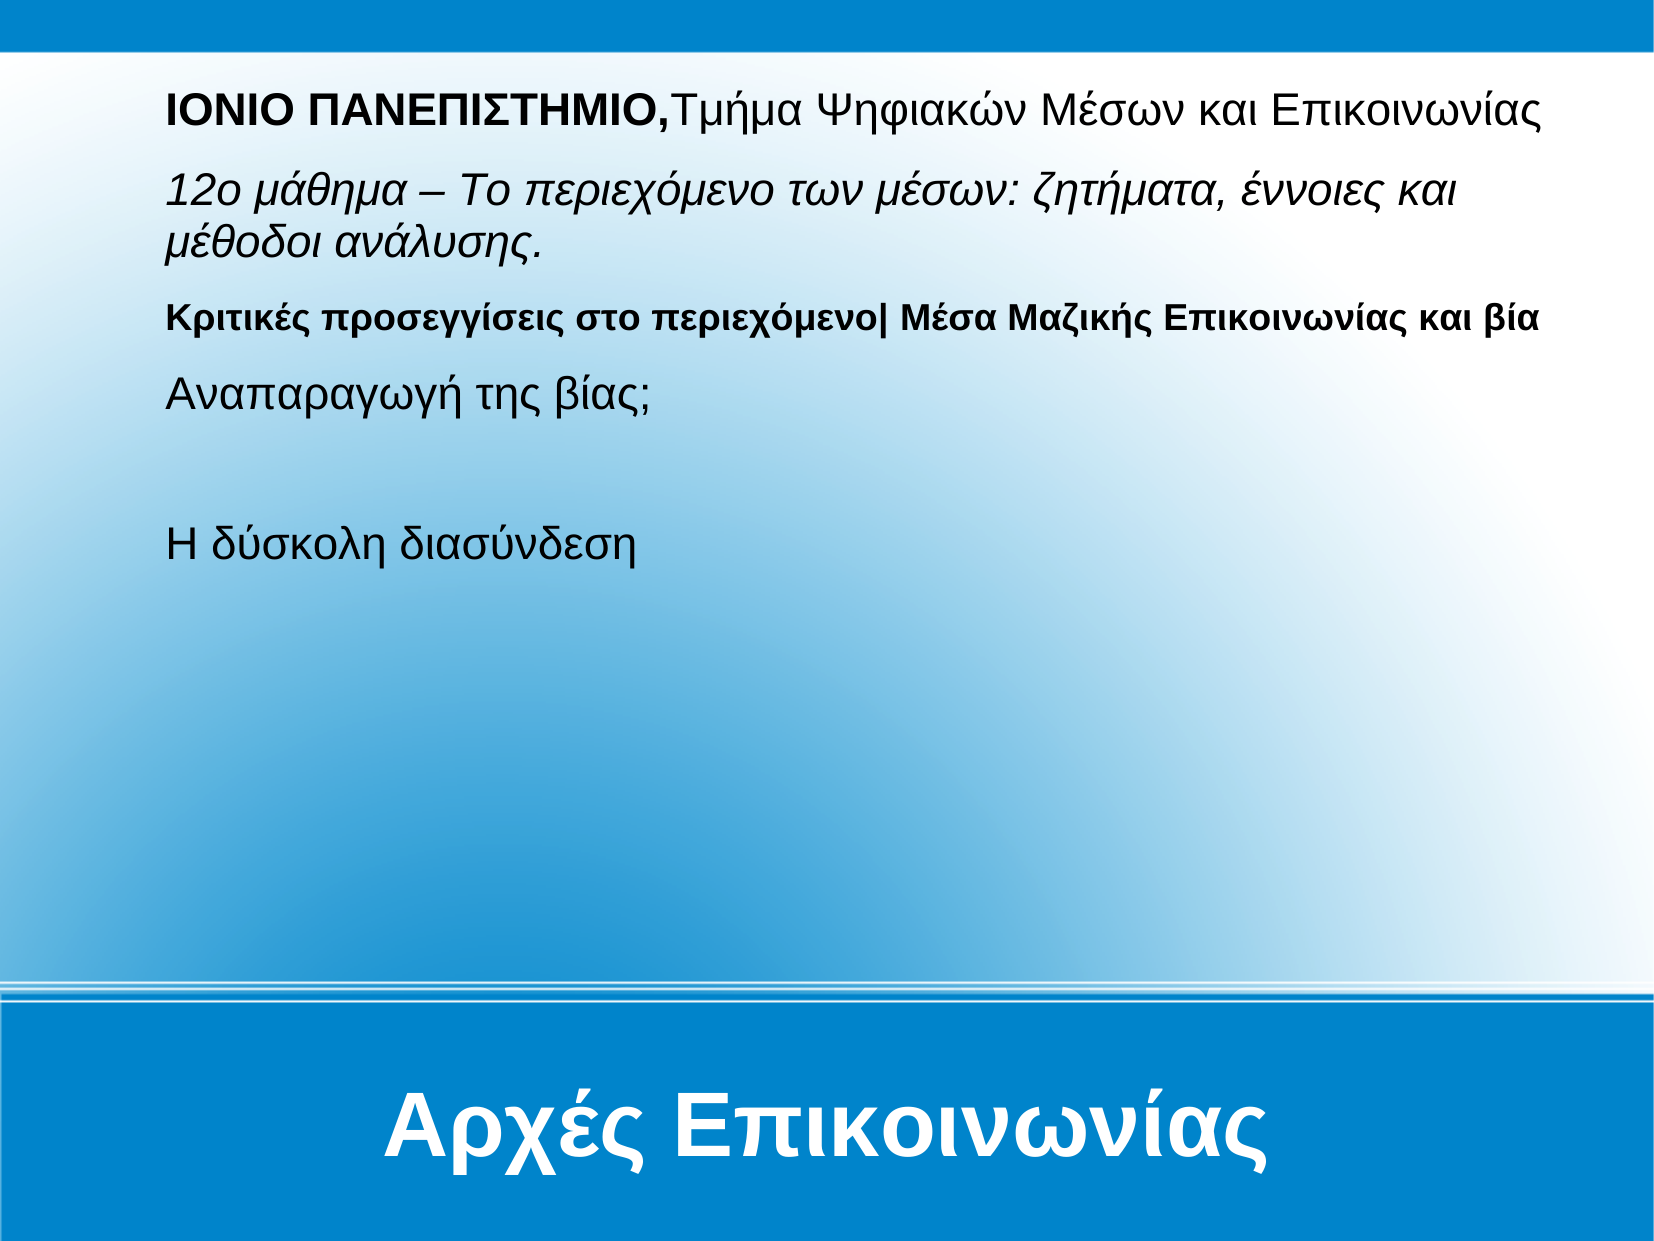

ΙΟΝΙΟ ΠΑΝΕΠΙΣΤΗΜΙΟ,Τμήμα Ψηφιακών Μέσων και Επικοινωνίας
12ο μάθημα – Το περιεχόμενο των μέσων: ζητήματα, έννοιες και μέθοδοι ανάλυσης.
Κριτικές προσεγγίσεις στο περιεχόμενο| Μέσα Μαζικής Επικοινωνίας και βία
Αναπαραγωγή της βίας;
Η δύσκολη διασύνδεση
# Αρχές Επικοινωνίας